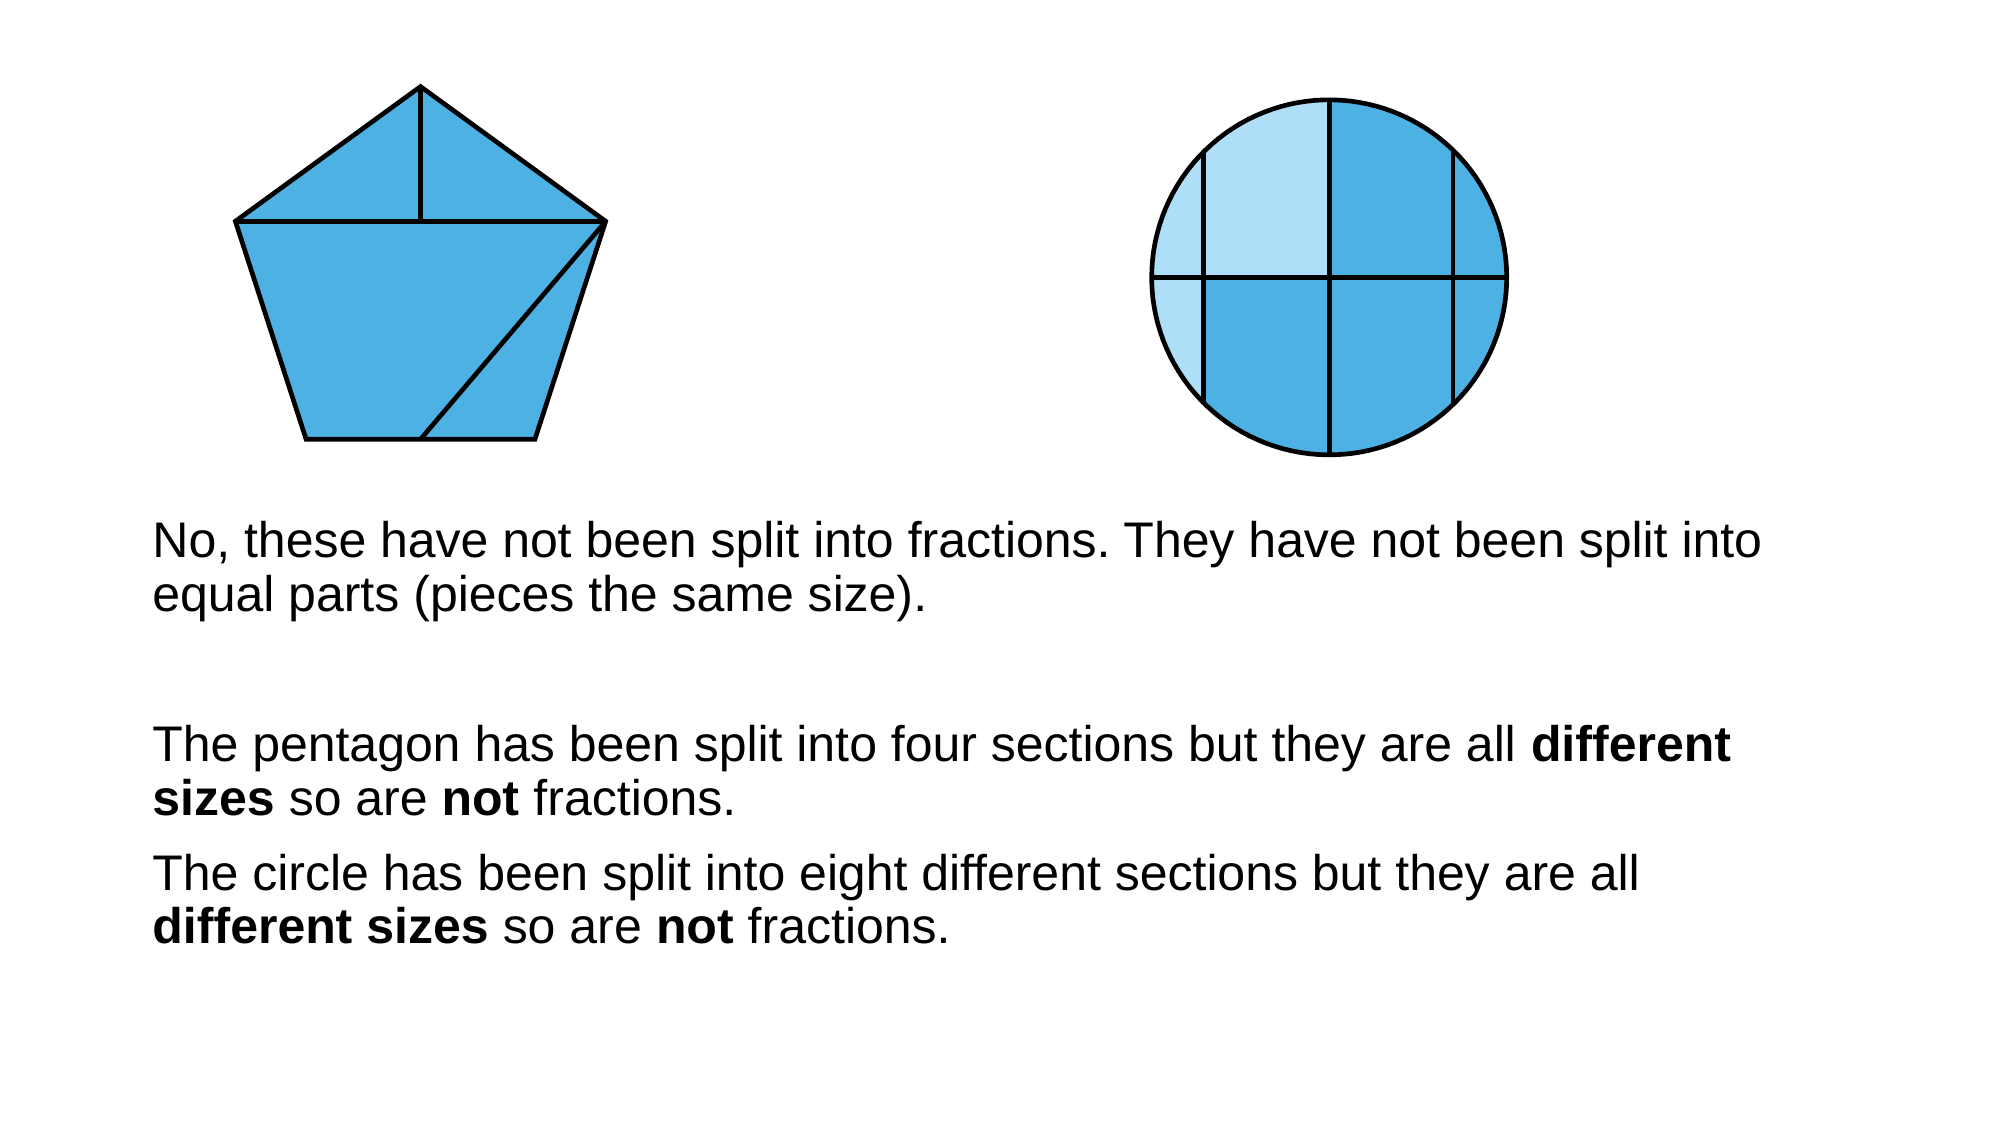

# No, these have not been split into fractions. They have not been split into equal parts (pieces the same size).
The pentagon has been split into four sections but they are all different sizes so are not fractions.
The circle has been split into eight different sections but they are all different sizes so are not fractions.